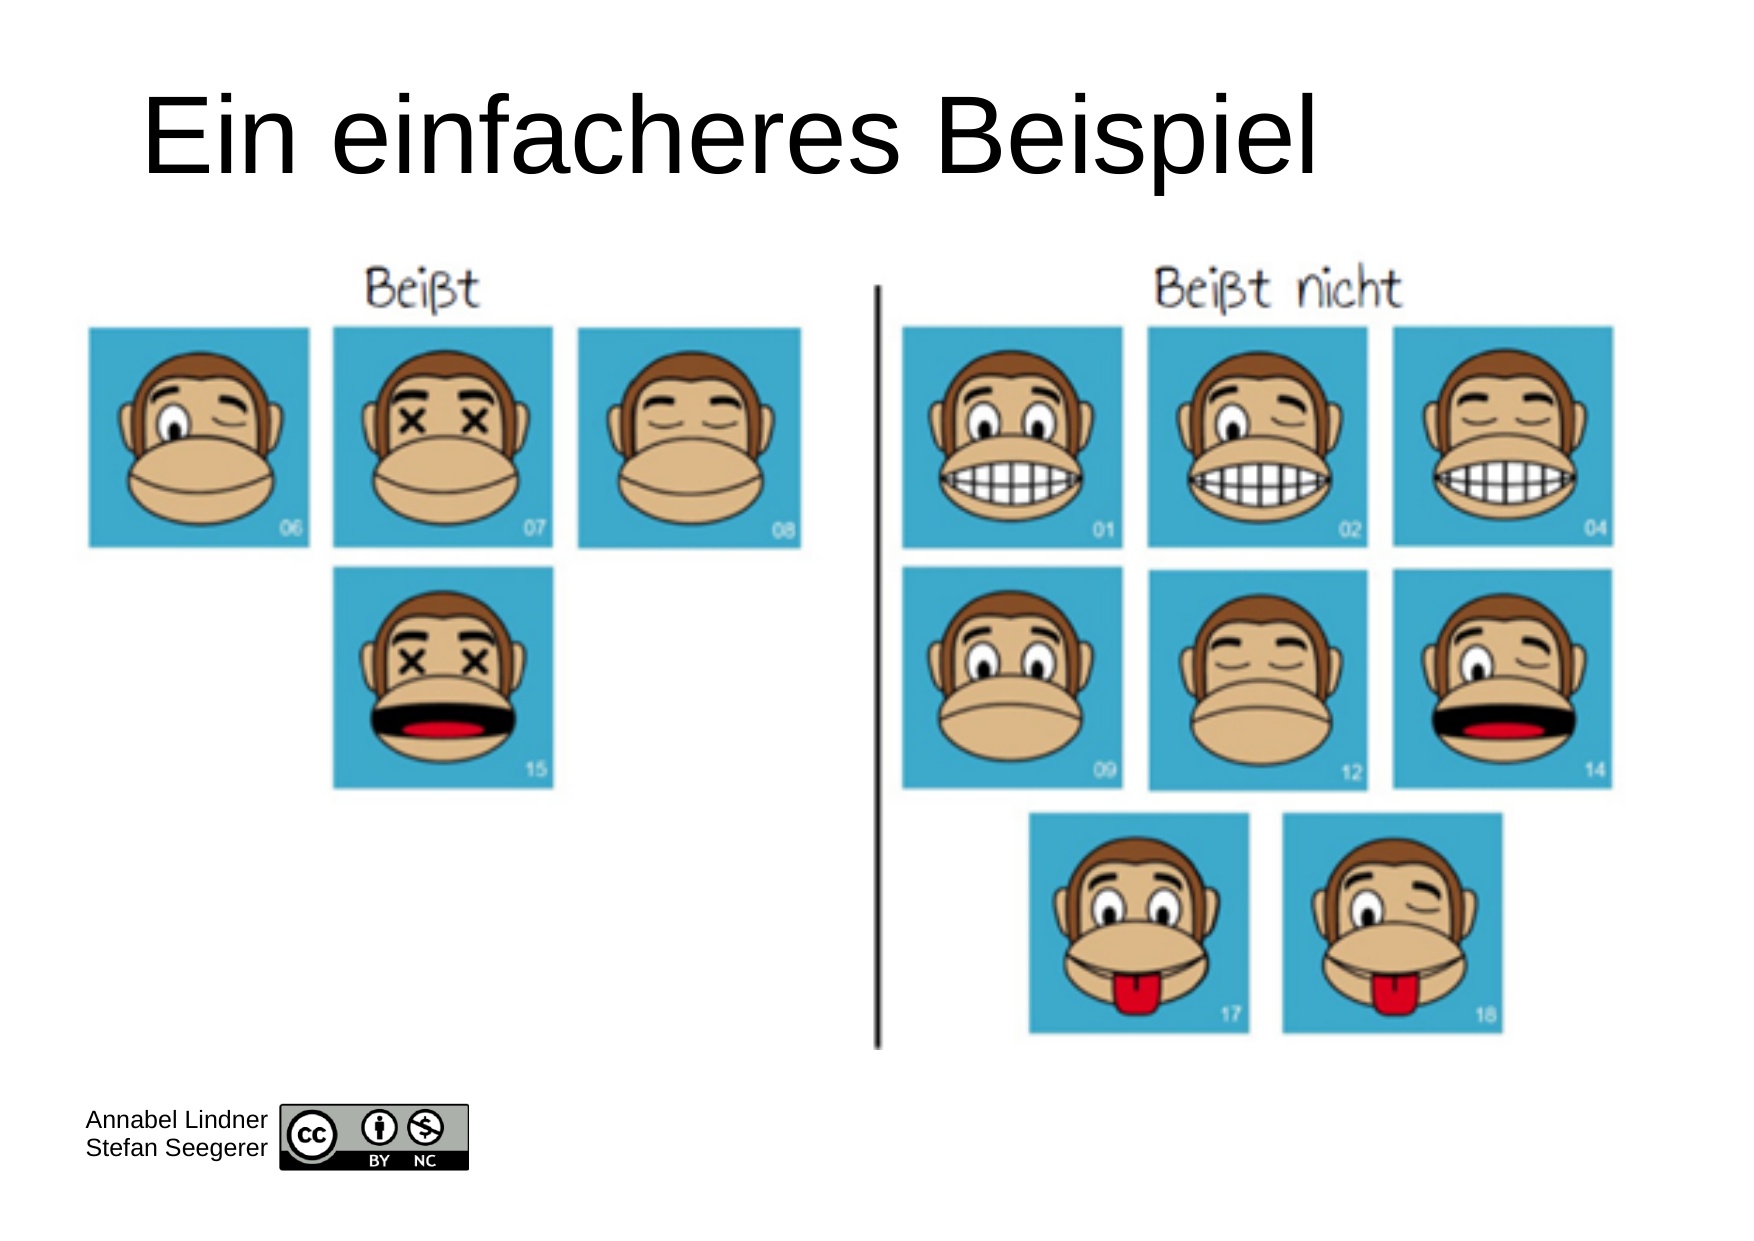

# Ein einfacheres Beispiel
Annabel Lindner
Stefan Seegerer